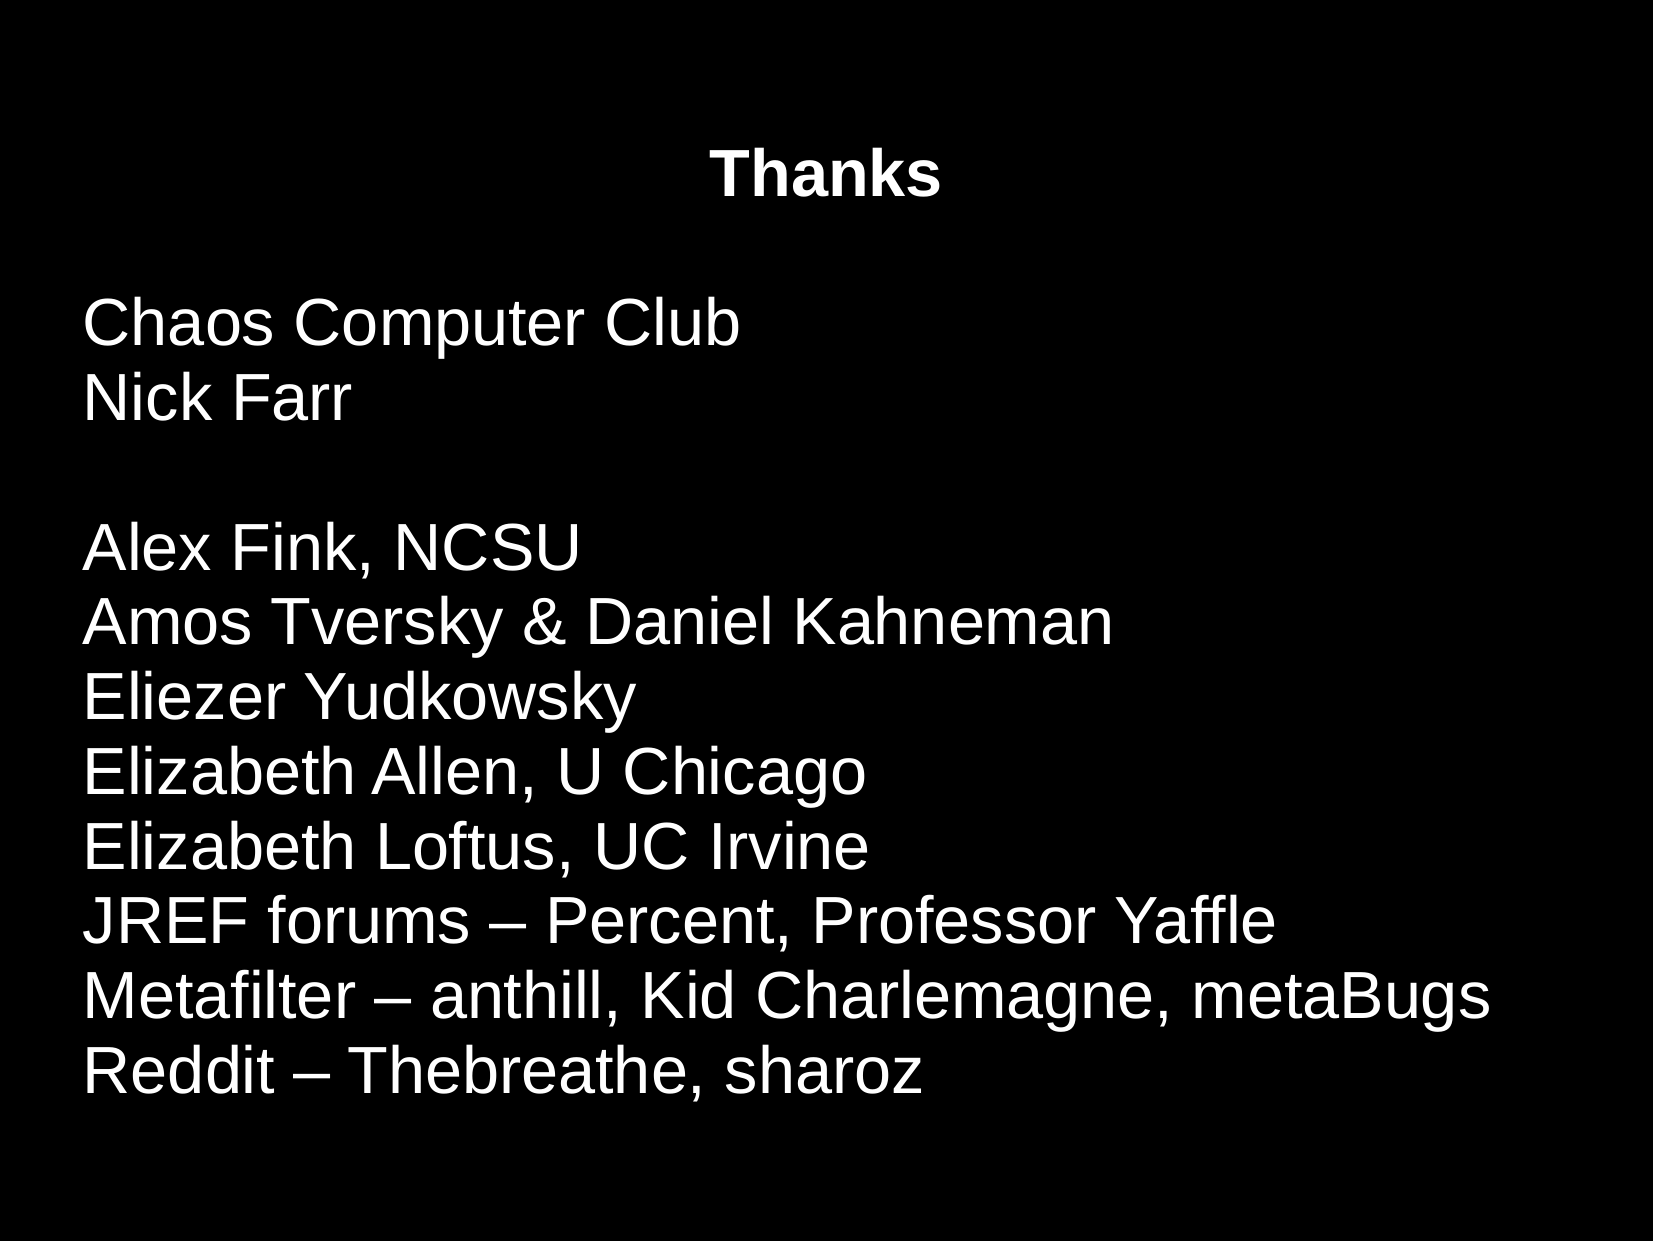

# Thanks
Chaos Computer Club
Nick Farr
Alex Fink, NCSU
Amos Tversky & Daniel Kahneman
Eliezer Yudkowsky
Elizabeth Allen, U Chicago
Elizabeth Loftus, UC Irvine
JREF forums – Percent, Professor Yaffle
Metafilter – anthill, Kid Charlemagne, metaBugs
Reddit – Thebreathe, sharoz